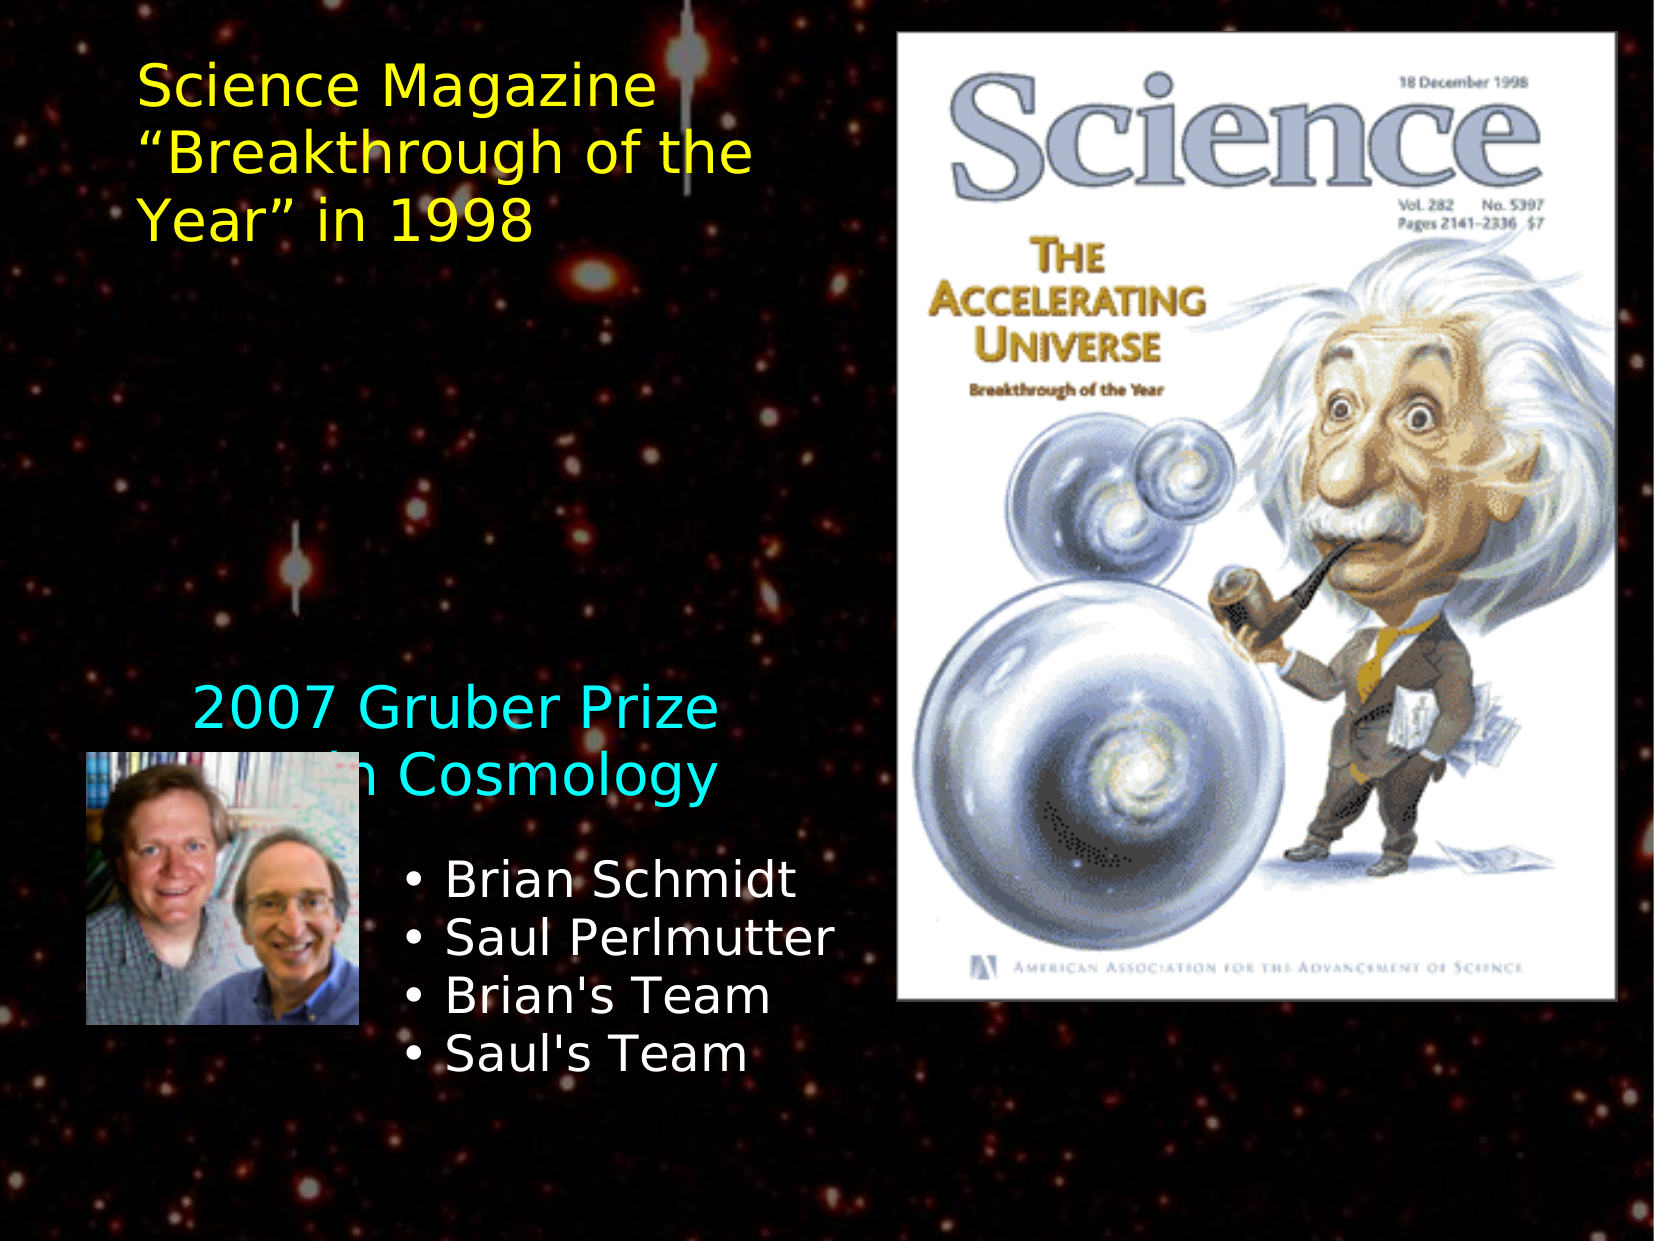

Science Magazine “Breakthrough of the Year” in 1998
2007 Gruber Prize in Cosmology
• Brian Schmidt
• Saul Perlmutter
• Brian's Team
• Saul's Team